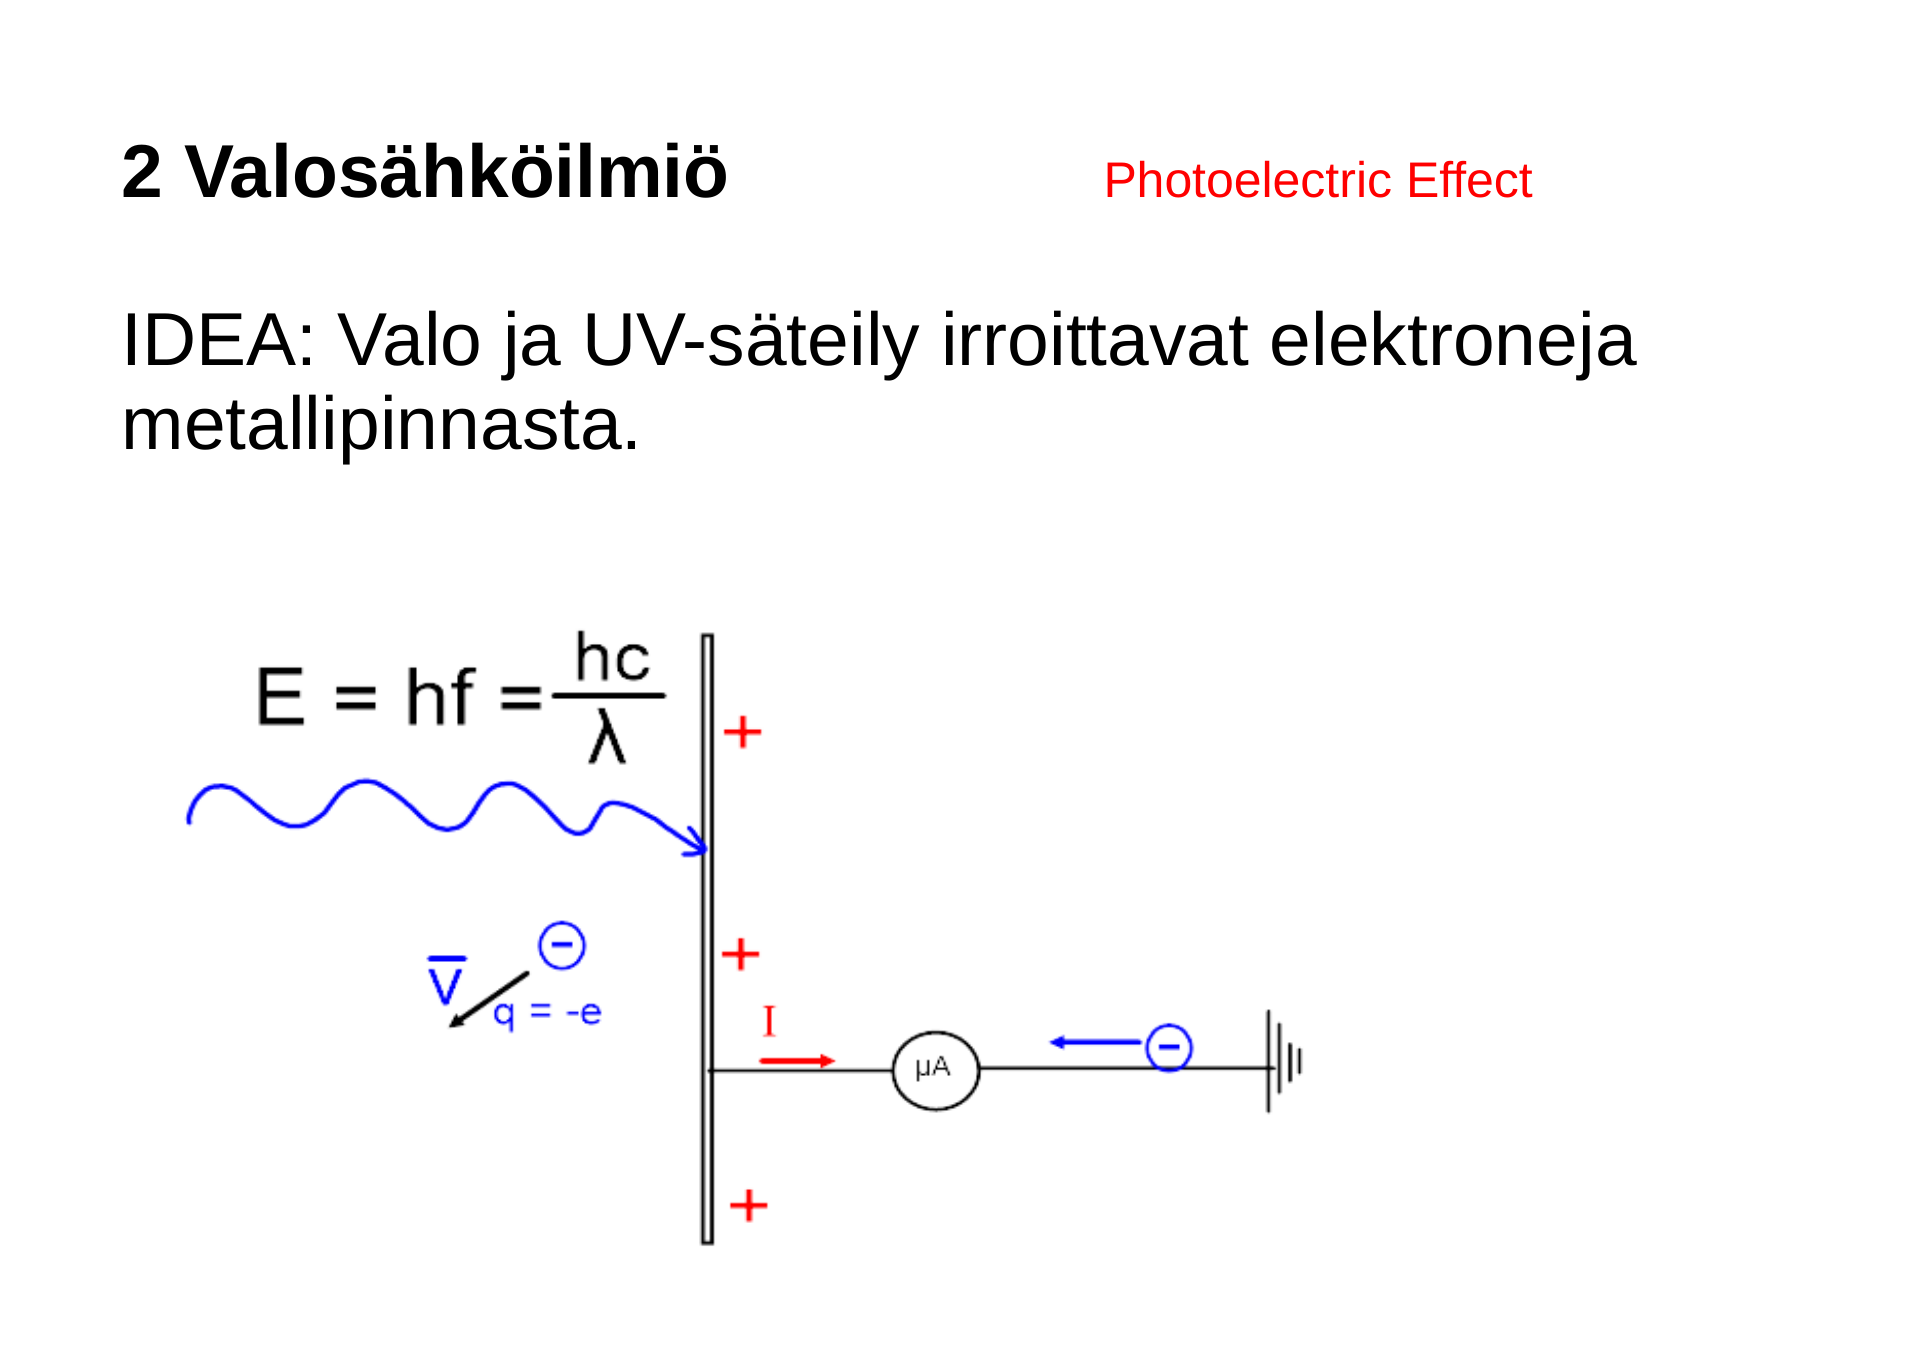

2 Valosähköilmiö Photoelectric Effect
IDEA: Valo ja UV-säteily irroittavat elektroneja metallipinnasta.